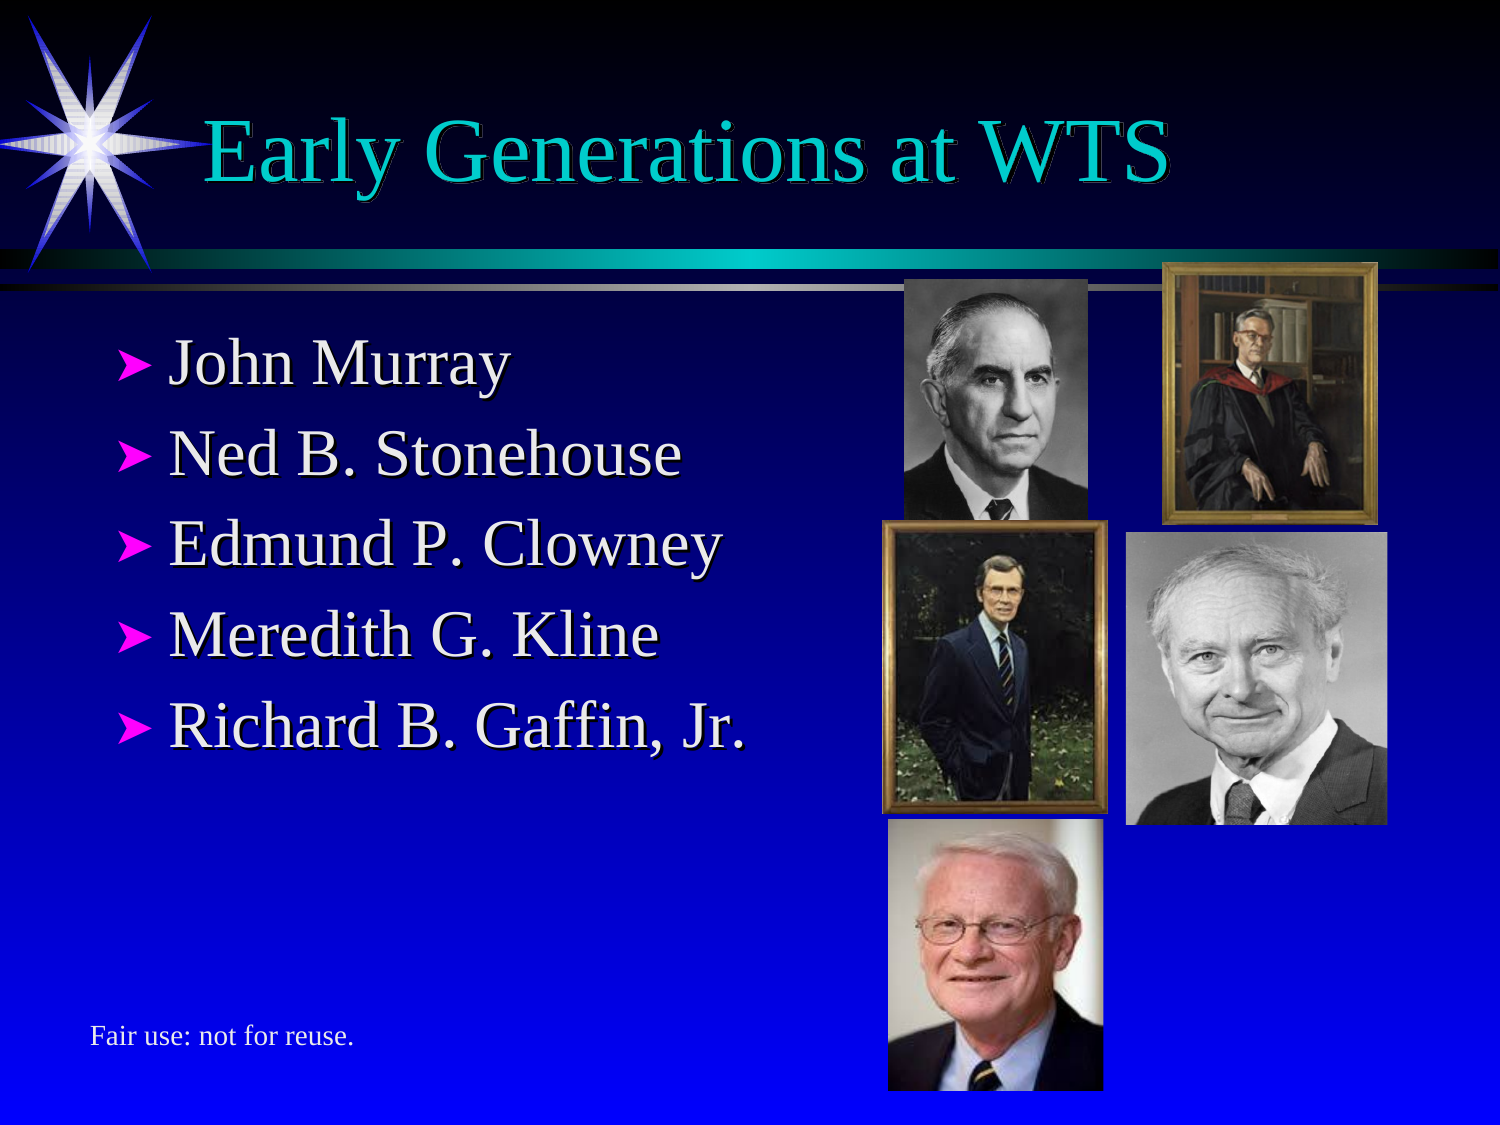

# Early Generations at WTS
John Murray
Ned B. Stonehouse
Edmund P. Clowney
Meredith G. Kline
Richard B. Gaffin, Jr.
Fair use: not for reuse.